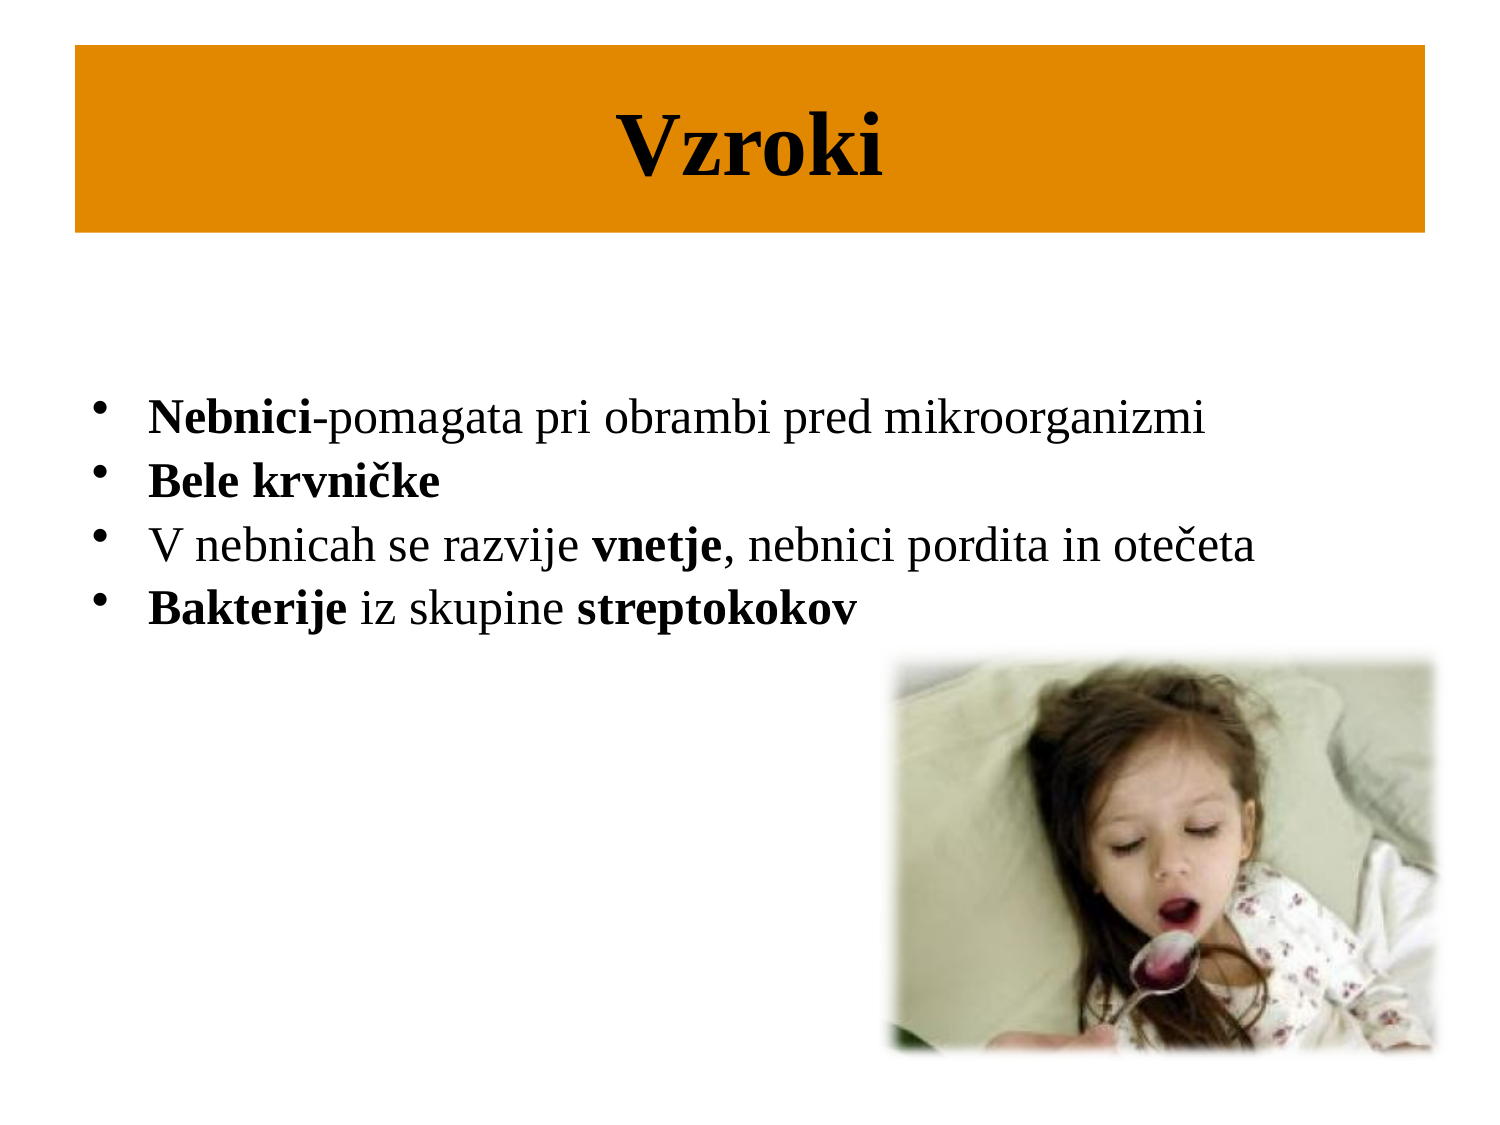

# Vzroki
Nebnici-pomagata pri obrambi pred mikroorganizmi
Bele krvničke
V nebnicah se razvije vnetje, nebnici pordita in otečeta
Bakterije iz skupine streptokokov